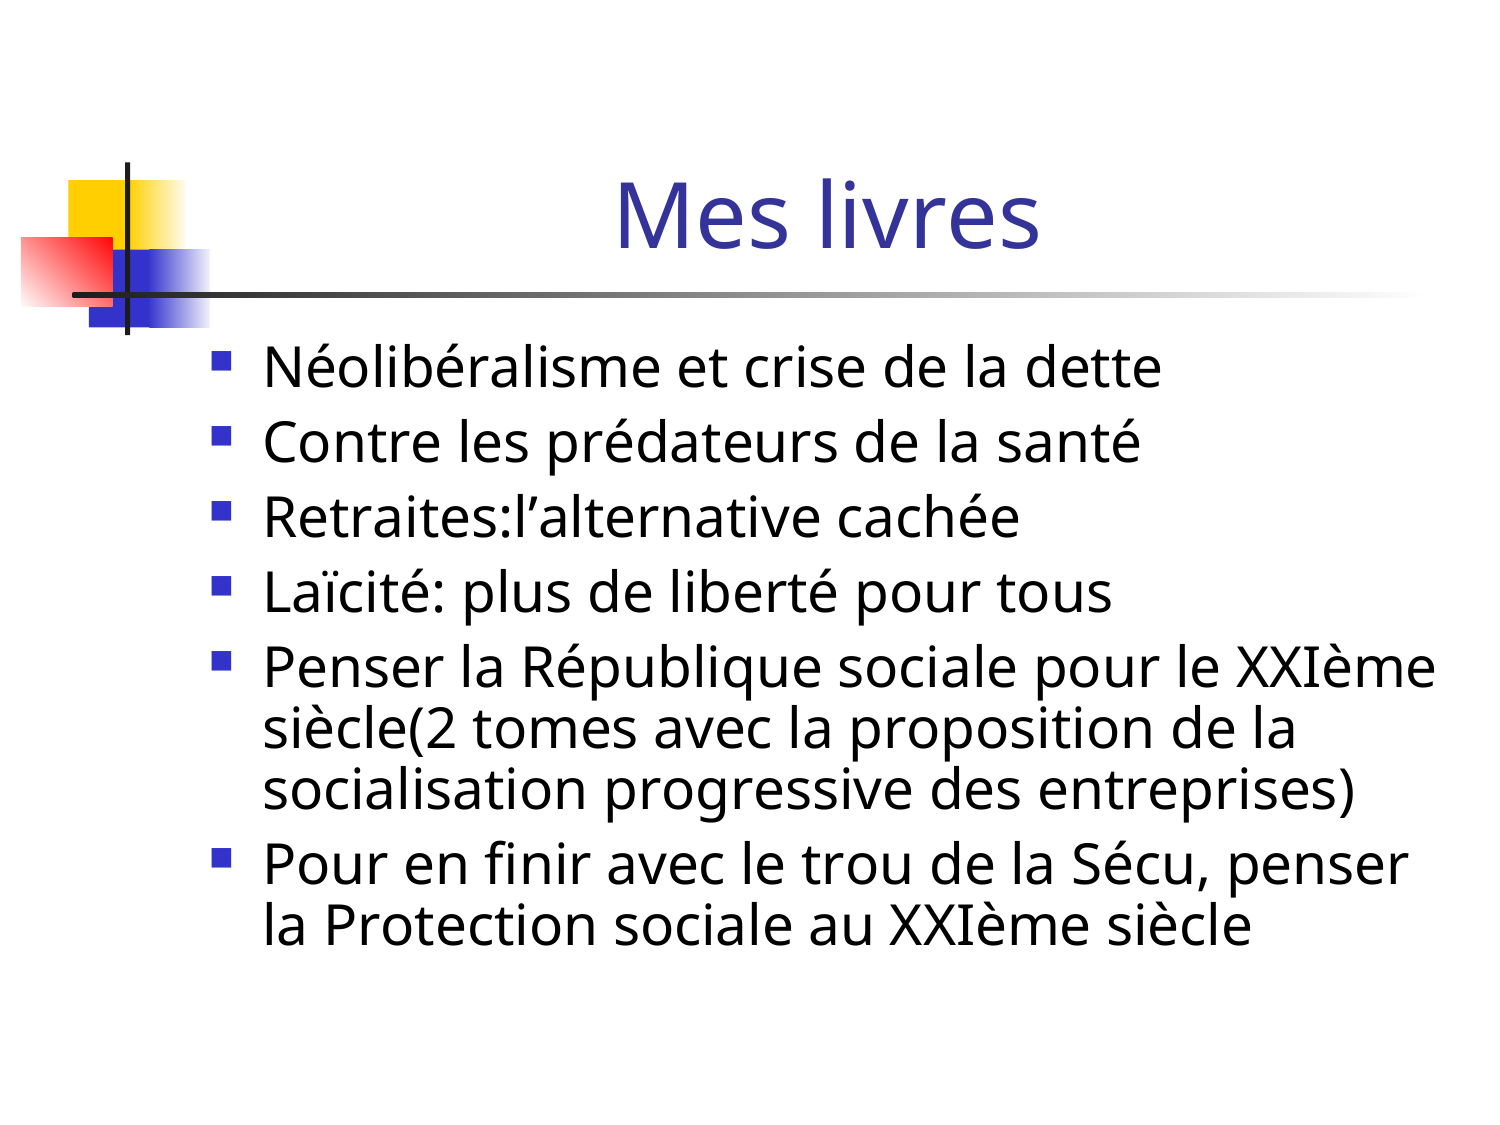

# Mes livres
Néolibéralisme et crise de la dette
Contre les prédateurs de la santé
Retraites:l’alternative cachée
Laïcité: plus de liberté pour tous
Penser la République sociale pour le XXIème siècle(2 tomes avec la proposition de la socialisation progressive des entreprises)
Pour en finir avec le trou de la Sécu, penser la Protection sociale au XXIème siècle